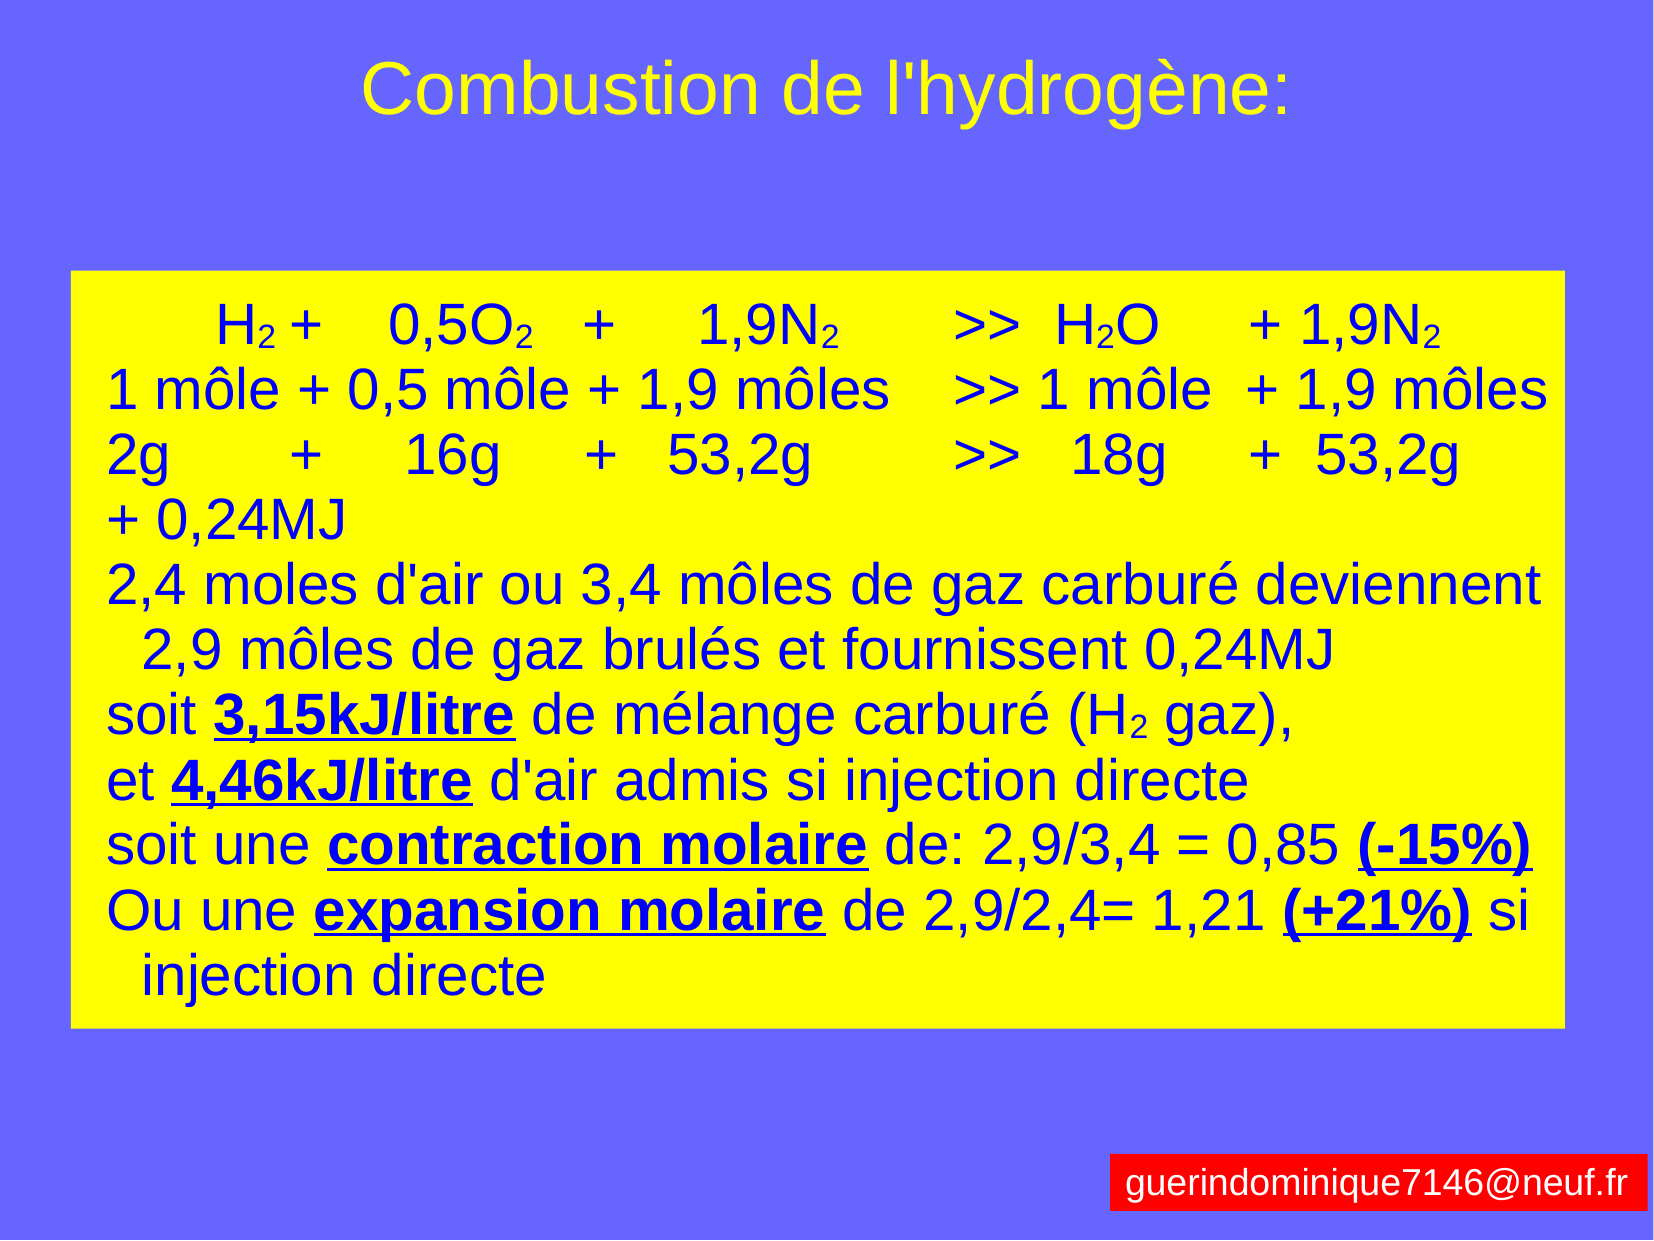

# Combustion de l'hydrogène:
	H2	+ 0,5O2 + 1,9N2 	>> H2O		+ 1,9N2
1 môle + 0,5 môle + 1,9 môles 	>> 1 môle + 1,9 môles
2g 	+ 16g 	+ 53,2g 		>> 18g 	+ 53,2g
+ 0,24MJ
2,4 moles d'air ou 3,4 môles de gaz carburé deviennent 2,9 môles de gaz brulés et fournissent 0,24MJ
soit 3,15kJ/litre de mélange carburé (H2 gaz),
et 4,46kJ/litre d'air admis si injection directe
soit une contraction molaire de: 2,9/3,4 = 0,85 (-15%)
Ou une expansion molaire de 2,9/2,4= 1,21 (+21%) si injection directe
guerindominique7146@neuf.fr